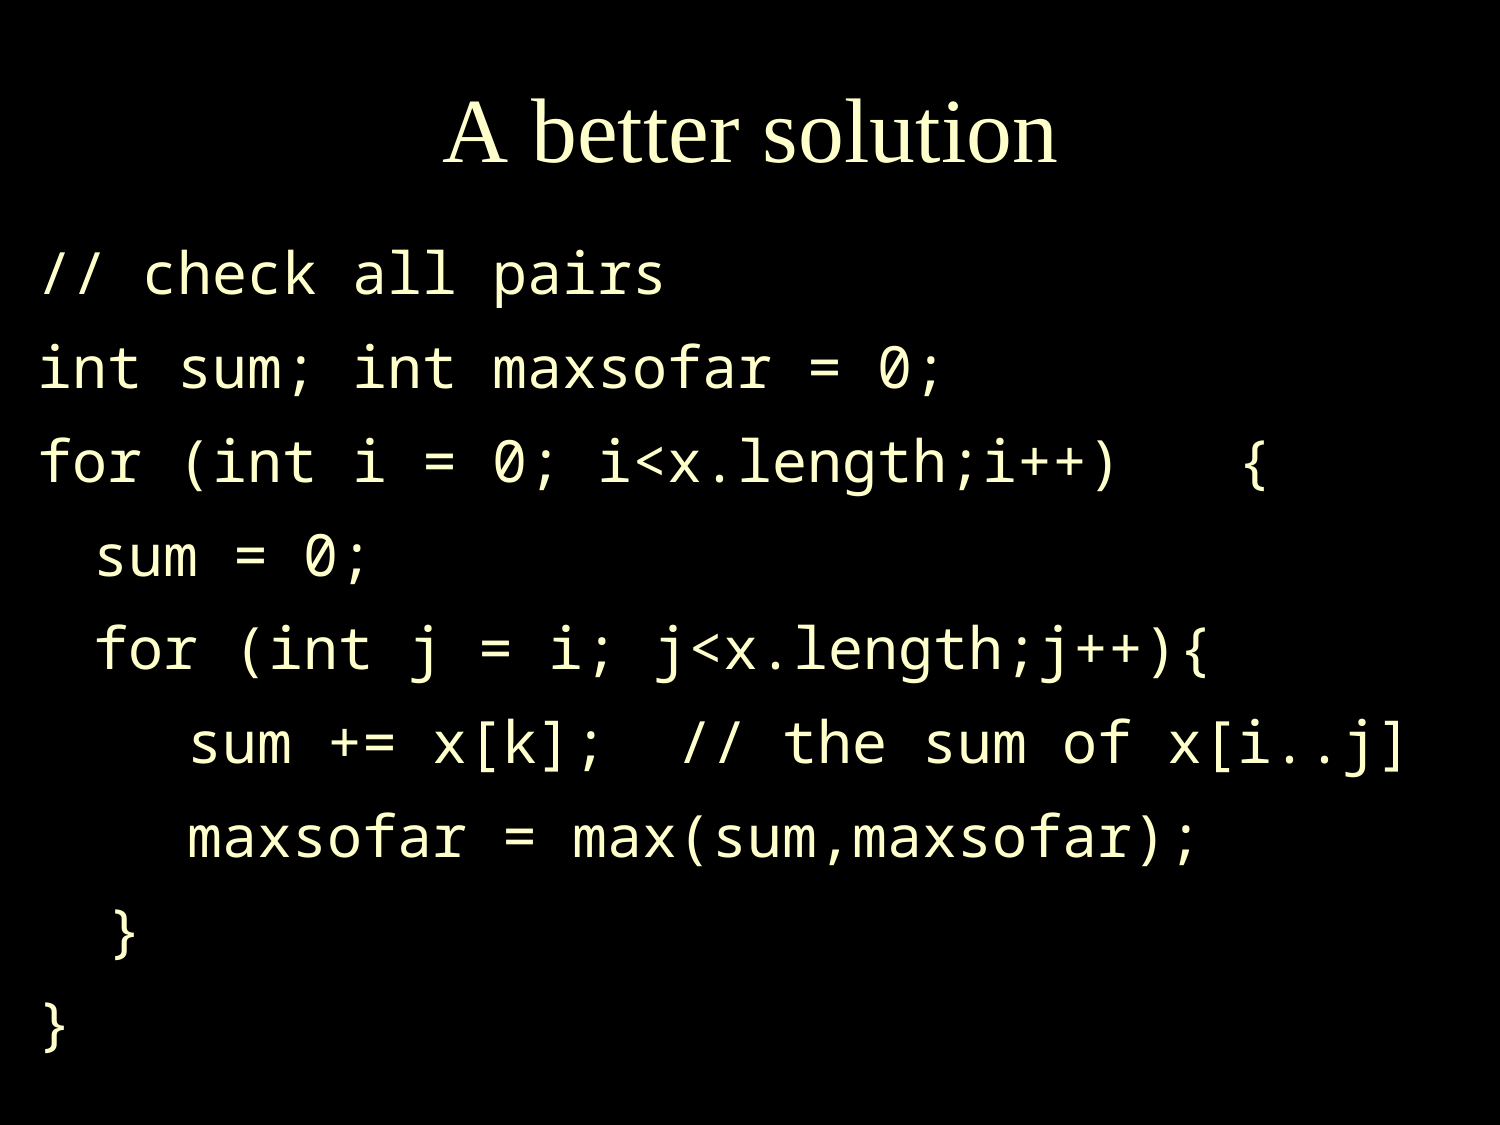

# A better solution
// check all pairs
int sum; int maxsofar = 0;
for (int i = 0; i<x.length;i++) 	{
	sum = 0;
	for (int j = i; j<x.length;j++){
		sum += x[k]; // the sum of x[i..j]
		maxsofar = max(sum,maxsofar);
 }
}